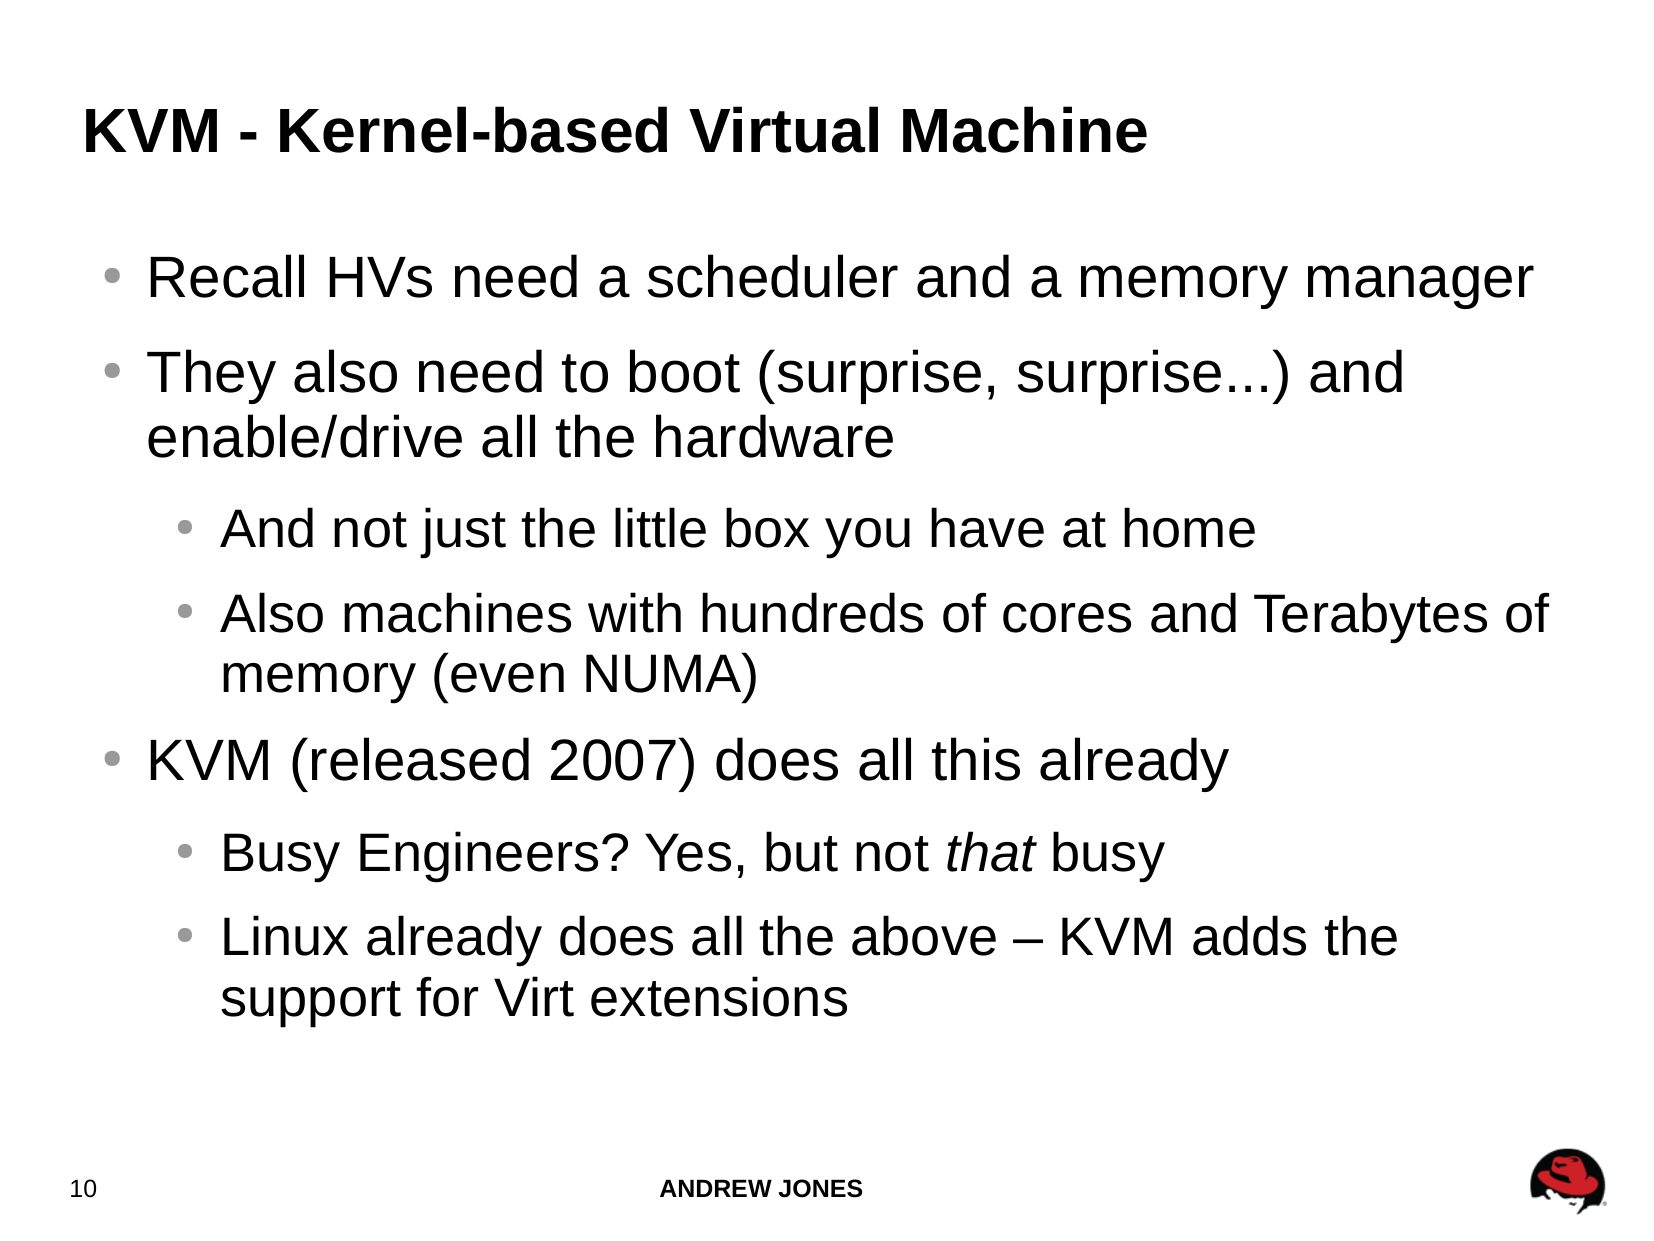

# KVM - Kernel-based Virtual Machine
Recall HVs need a scheduler and a memory manager
They also need to boot (surprise, surprise...) and enable/drive all the hardware
And not just the little box you have at home
Also machines with hundreds of cores and Terabytes of memory (even NUMA)
KVM (released 2007) does all this already
Busy Engineers? Yes, but not that busy
Linux already does all the above – KVM adds the support for Virt extensions